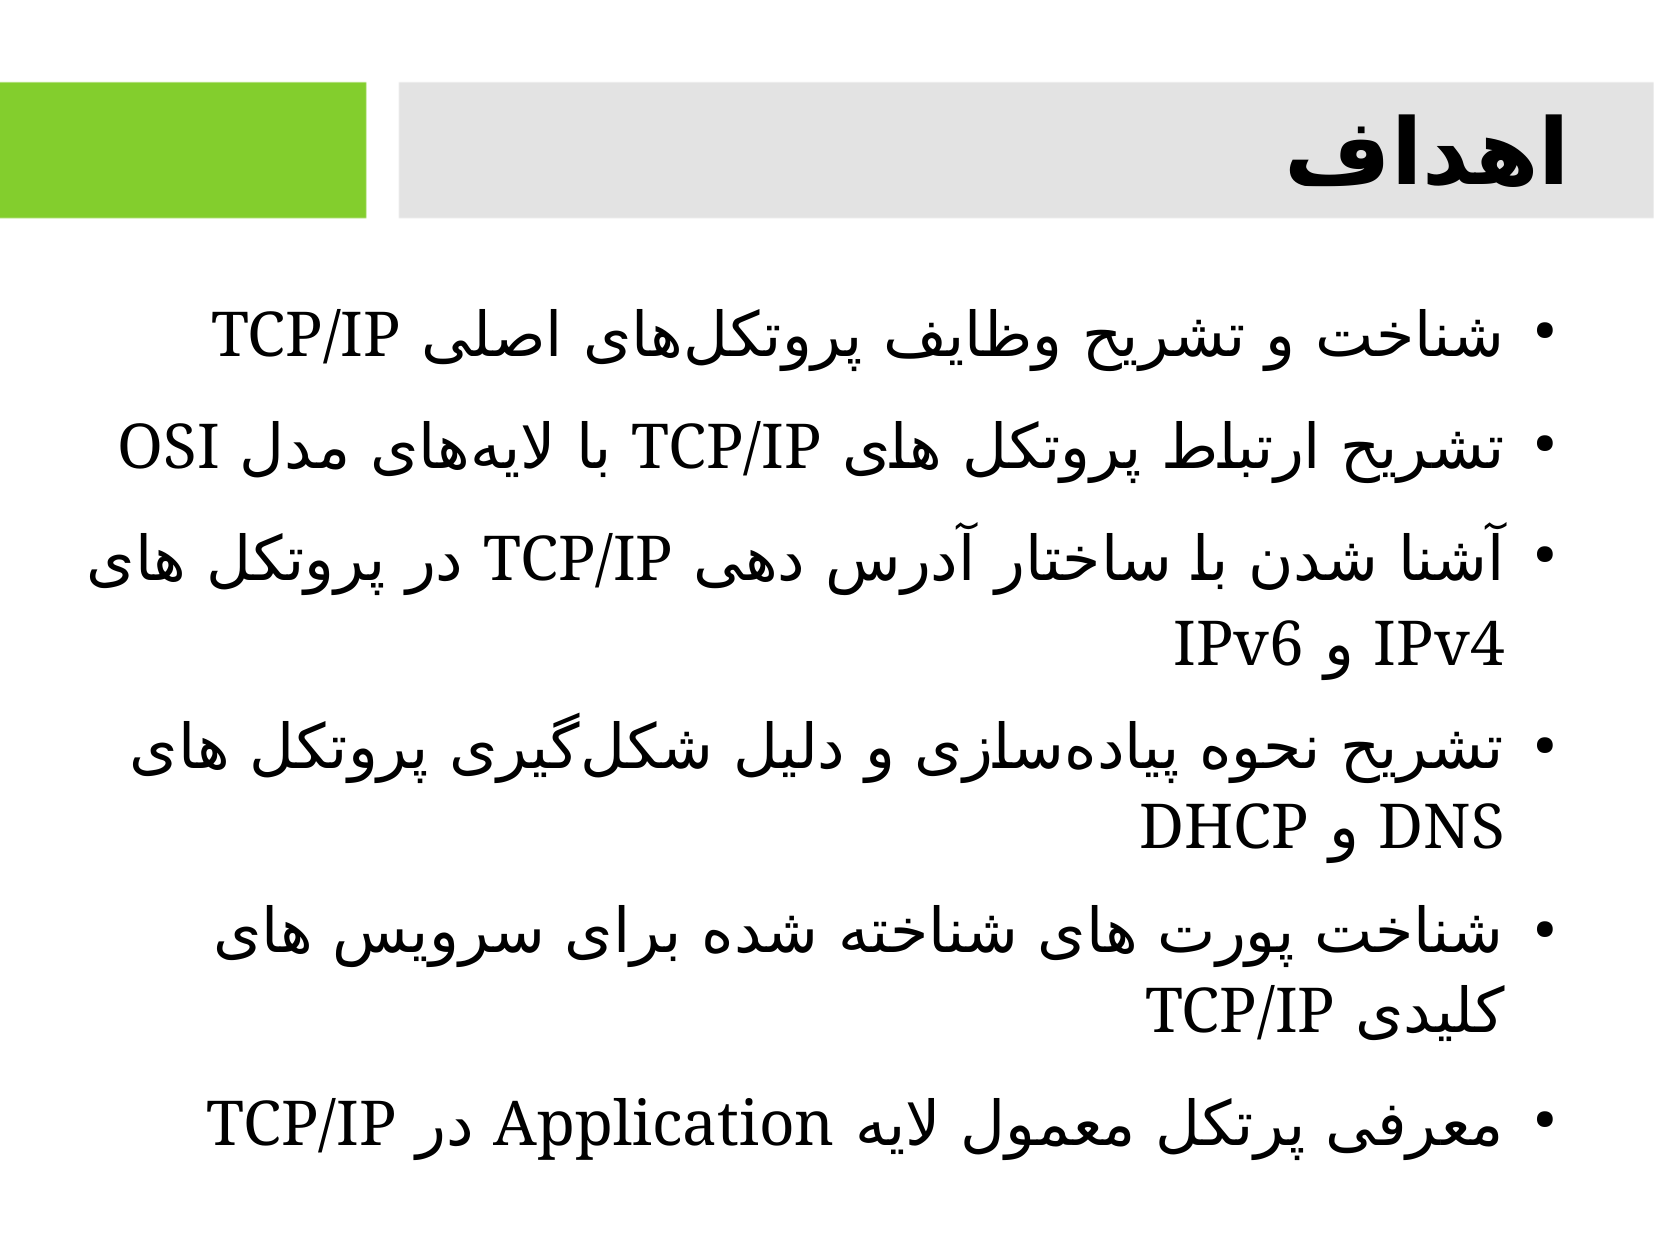

# اهداف
شناخت و تشریح وظایف پروتکل‌های اصلی TCP/IP
تشریح ارتباط پروتکل های TCP/IP با لایه‌های مدل OSI
آشنا شدن با ساختار آدرس دهی TCP/IP در پروتکل های IPv4 و IPv6
تشریح نحوه پیاده‌سازی و دلیل شکل‌گیری پروتکل های DNS و DHCP
شناخت پورت های شناخته شده برای سرویس های کلیدی TCP/IP
معرفی پرتکل معمول لایه Application در TCP/IP